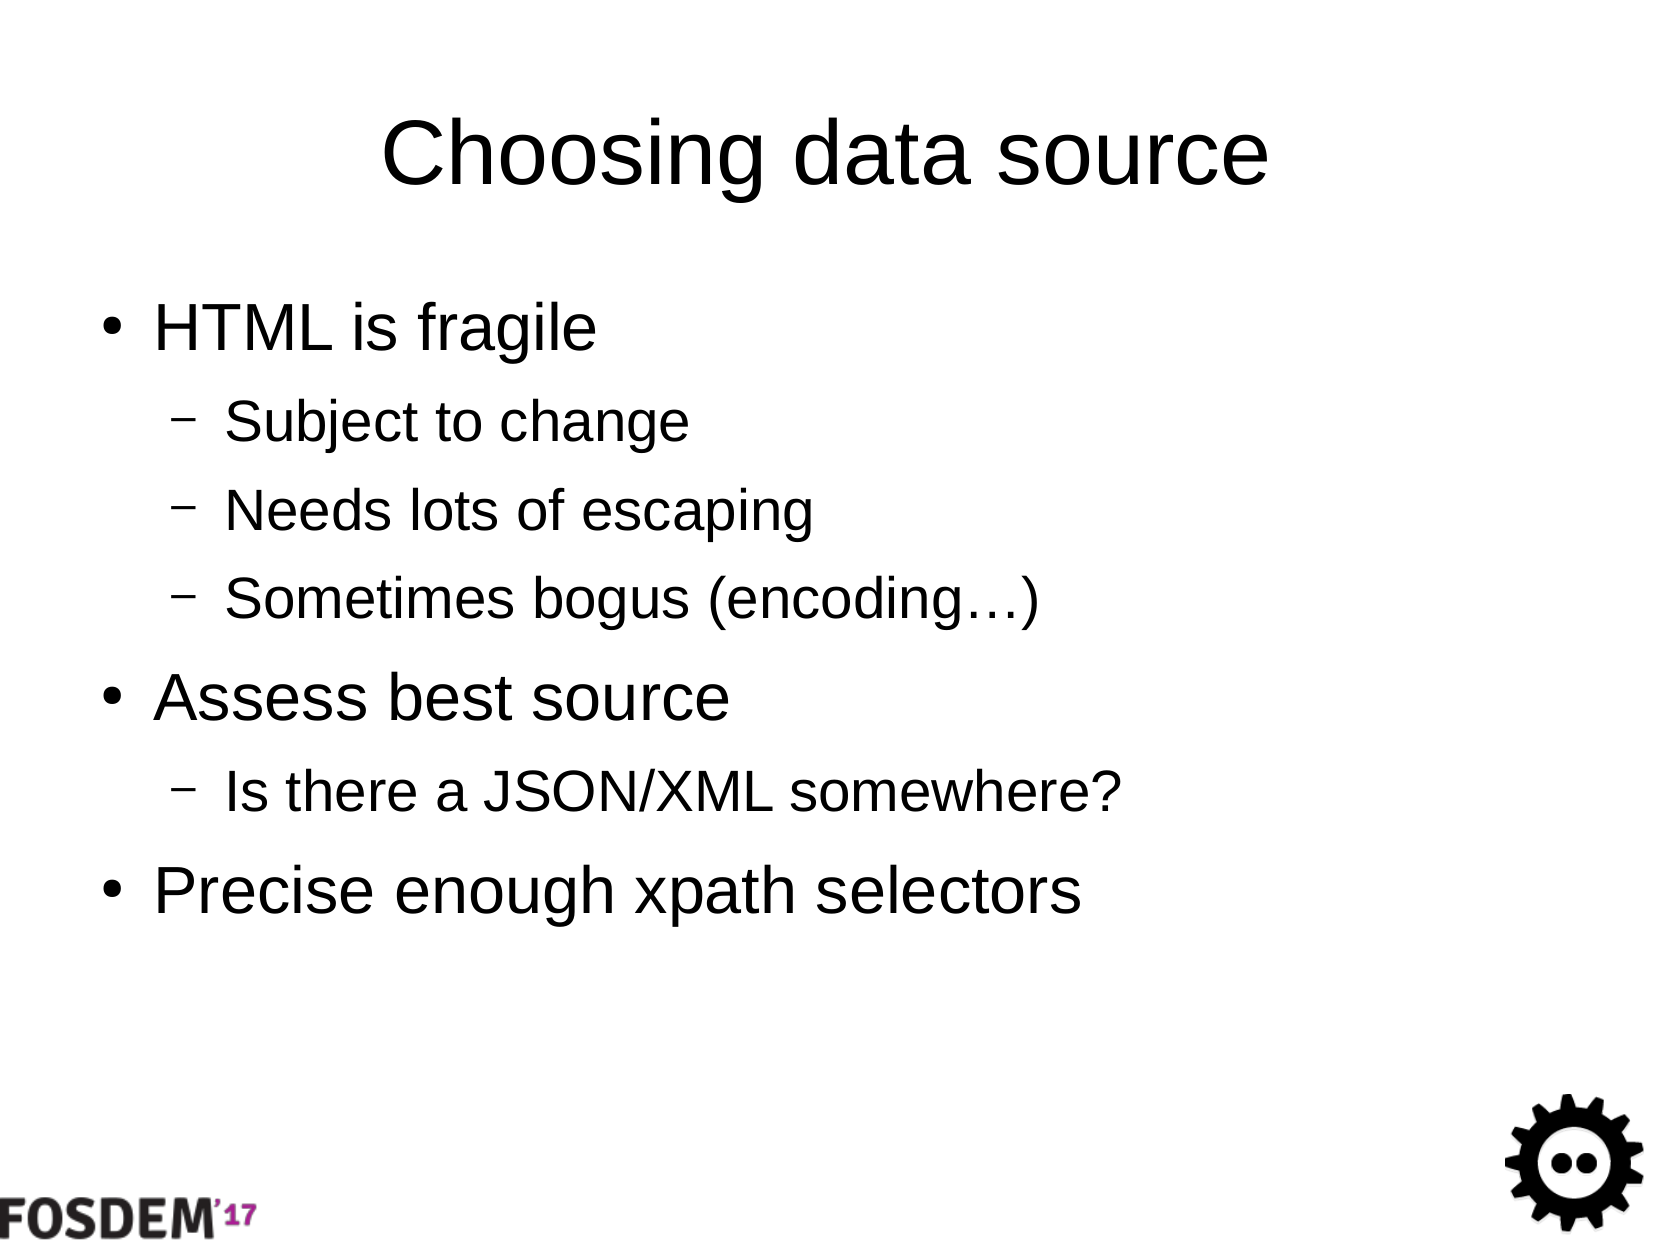

# Choosing data source
HTML is fragile
Subject to change
Needs lots of escaping
Sometimes bogus (encoding…)
Assess best source
Is there a JSON/XML somewhere?
Precise enough xpath selectors